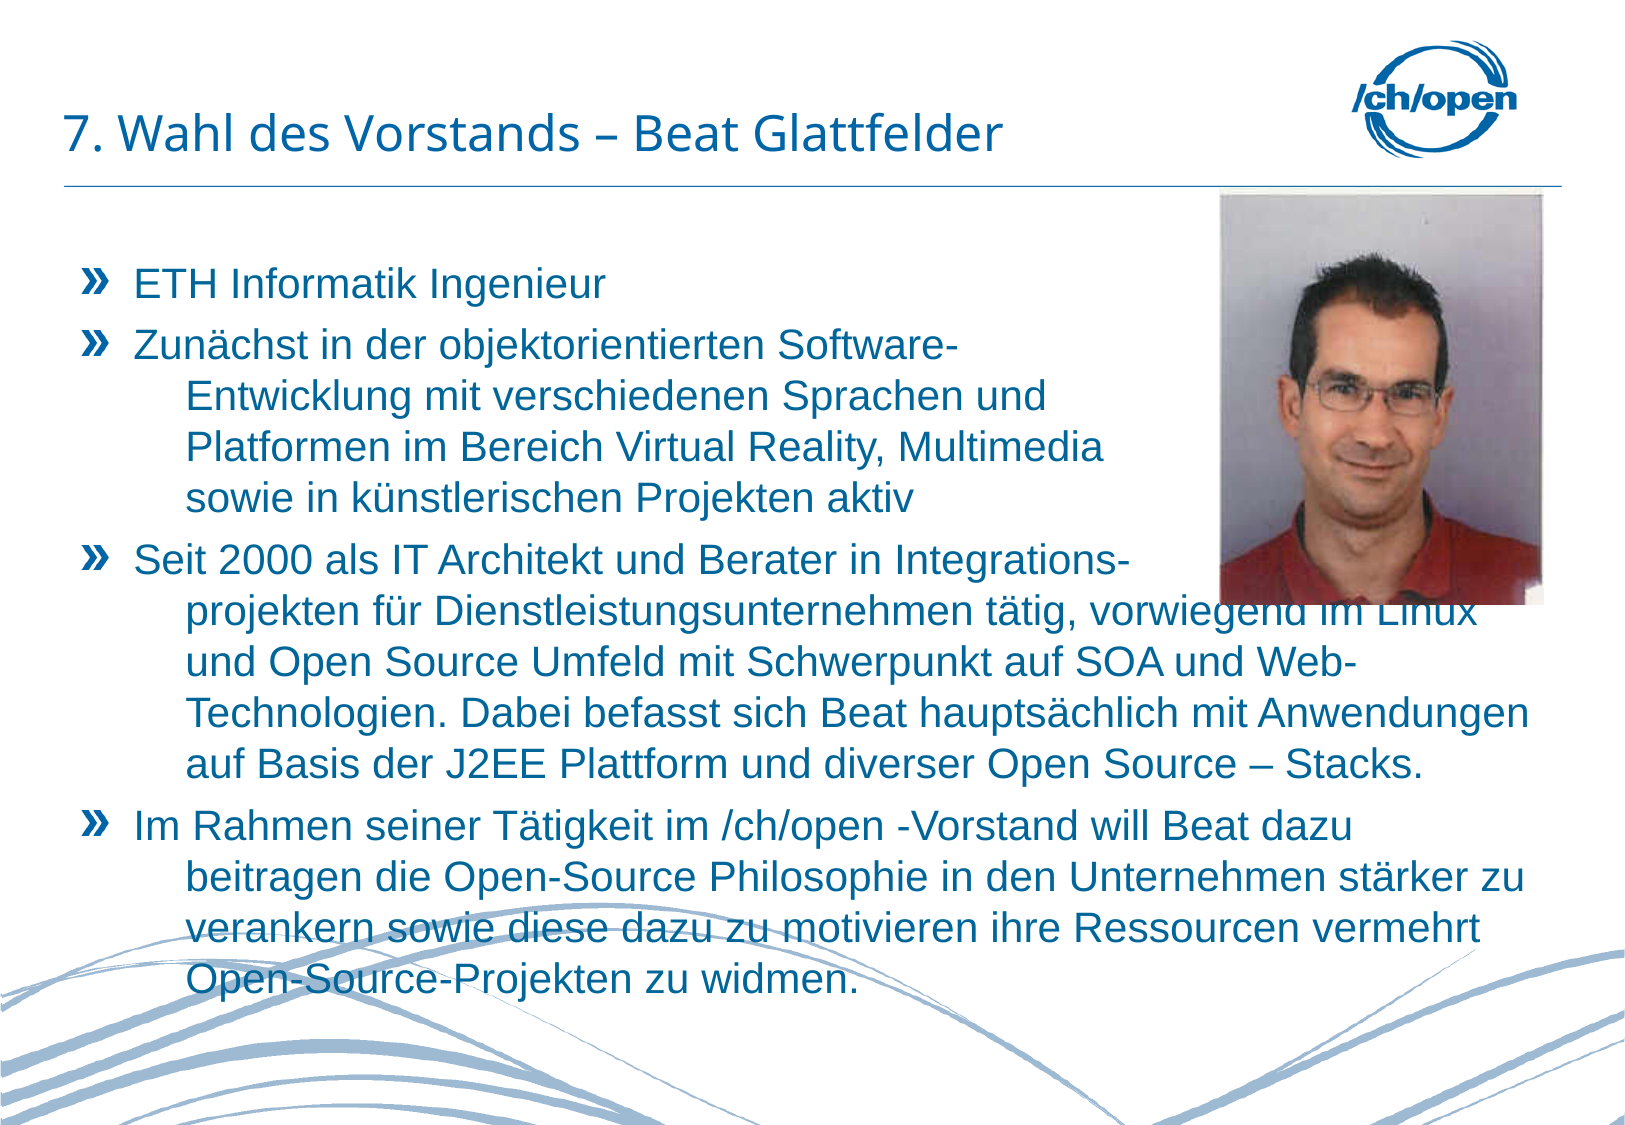

# 7. Wahl des Vorstands – Beat Glattfelder
ETH Informatik Ingenieur
Zunächst in der objektorientierten Software-
Entwicklung mit verschiedenen Sprachen und
Platformen im Bereich Virtual Reality, Multimedia
sowie in künstlerischen Projekten aktiv
Seit 2000 als IT Architekt und Berater in Integrations-
projekten für Dienstleistungsunternehmen tätig, vorwiegend im Linux und Open Source Umfeld mit Schwerpunkt auf SOA und Web-Technologien. Dabei befasst sich Beat hauptsächlich mit Anwendungen auf Basis der J2EE Plattform und diverser Open Source – Stacks.
Im Rahmen seiner Tätigkeit im /ch/open -Vorstand will Beat dazu beitragen die Open-Source Philosophie in den Unternehmen stärker zu verankern sowie diese dazu zu motivieren ihre Ressourcen vermehrt Open-Source-Projekten zu widmen.